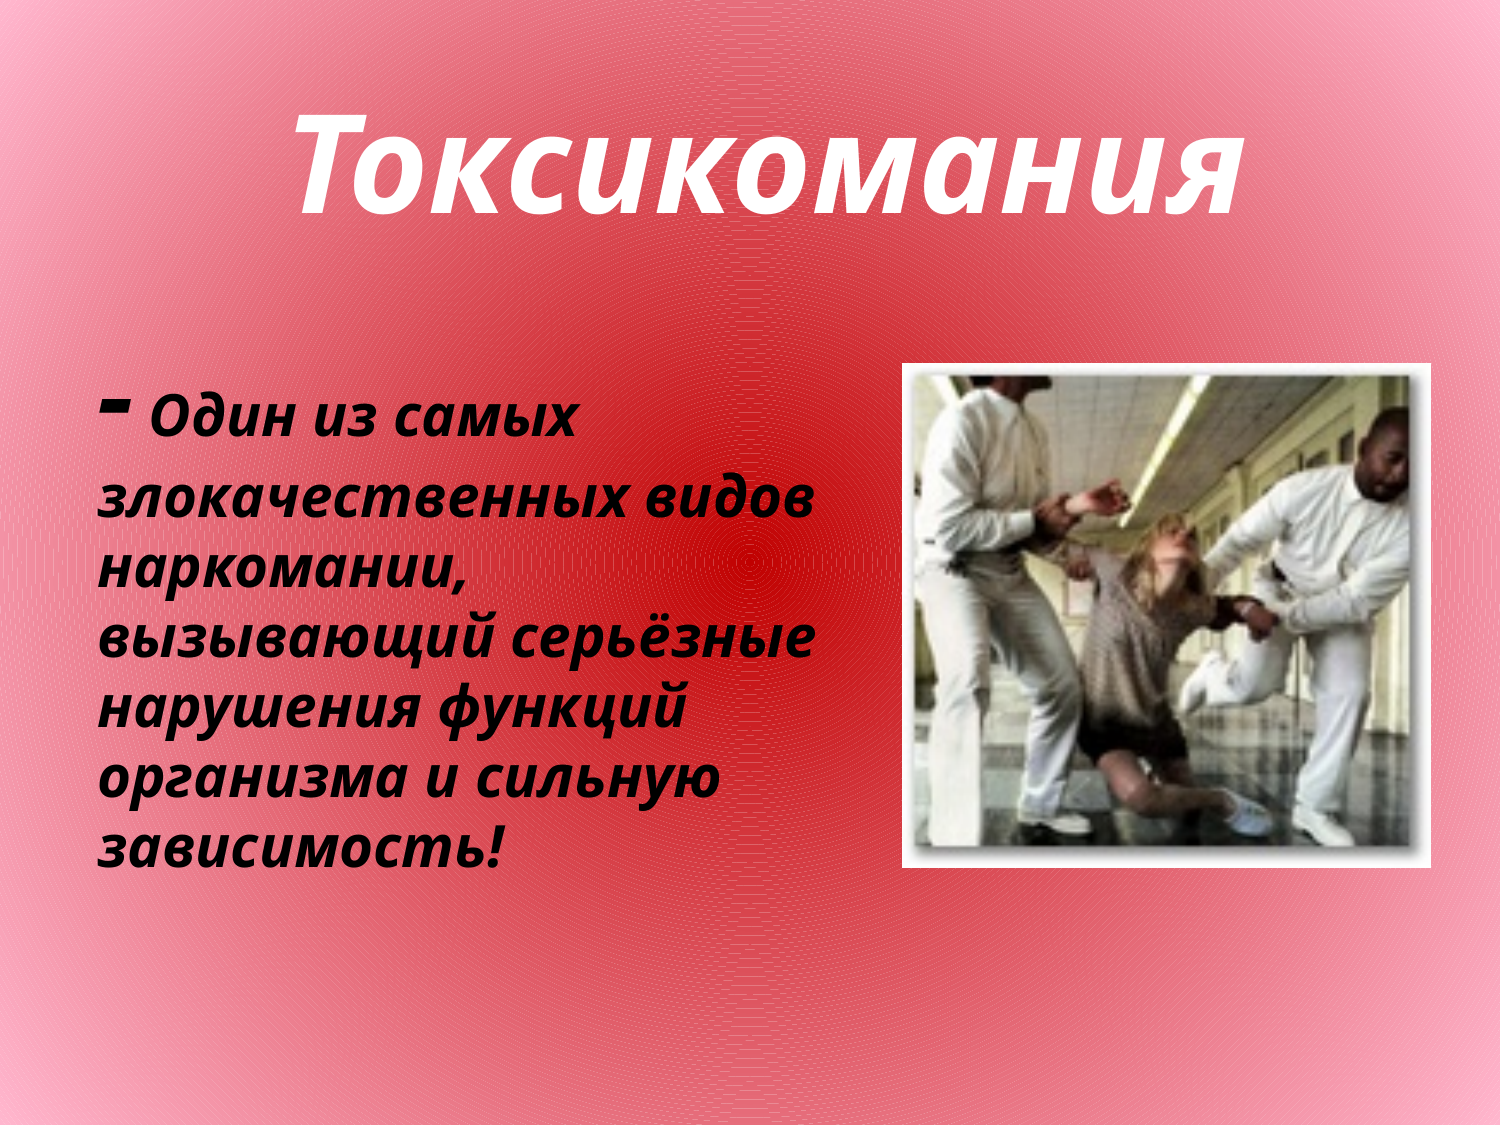

# Токсикомания
- Один из самых злокачественных видов наркомании, вызывающий серьёзные нарушения функций организма и сильную зависимость!